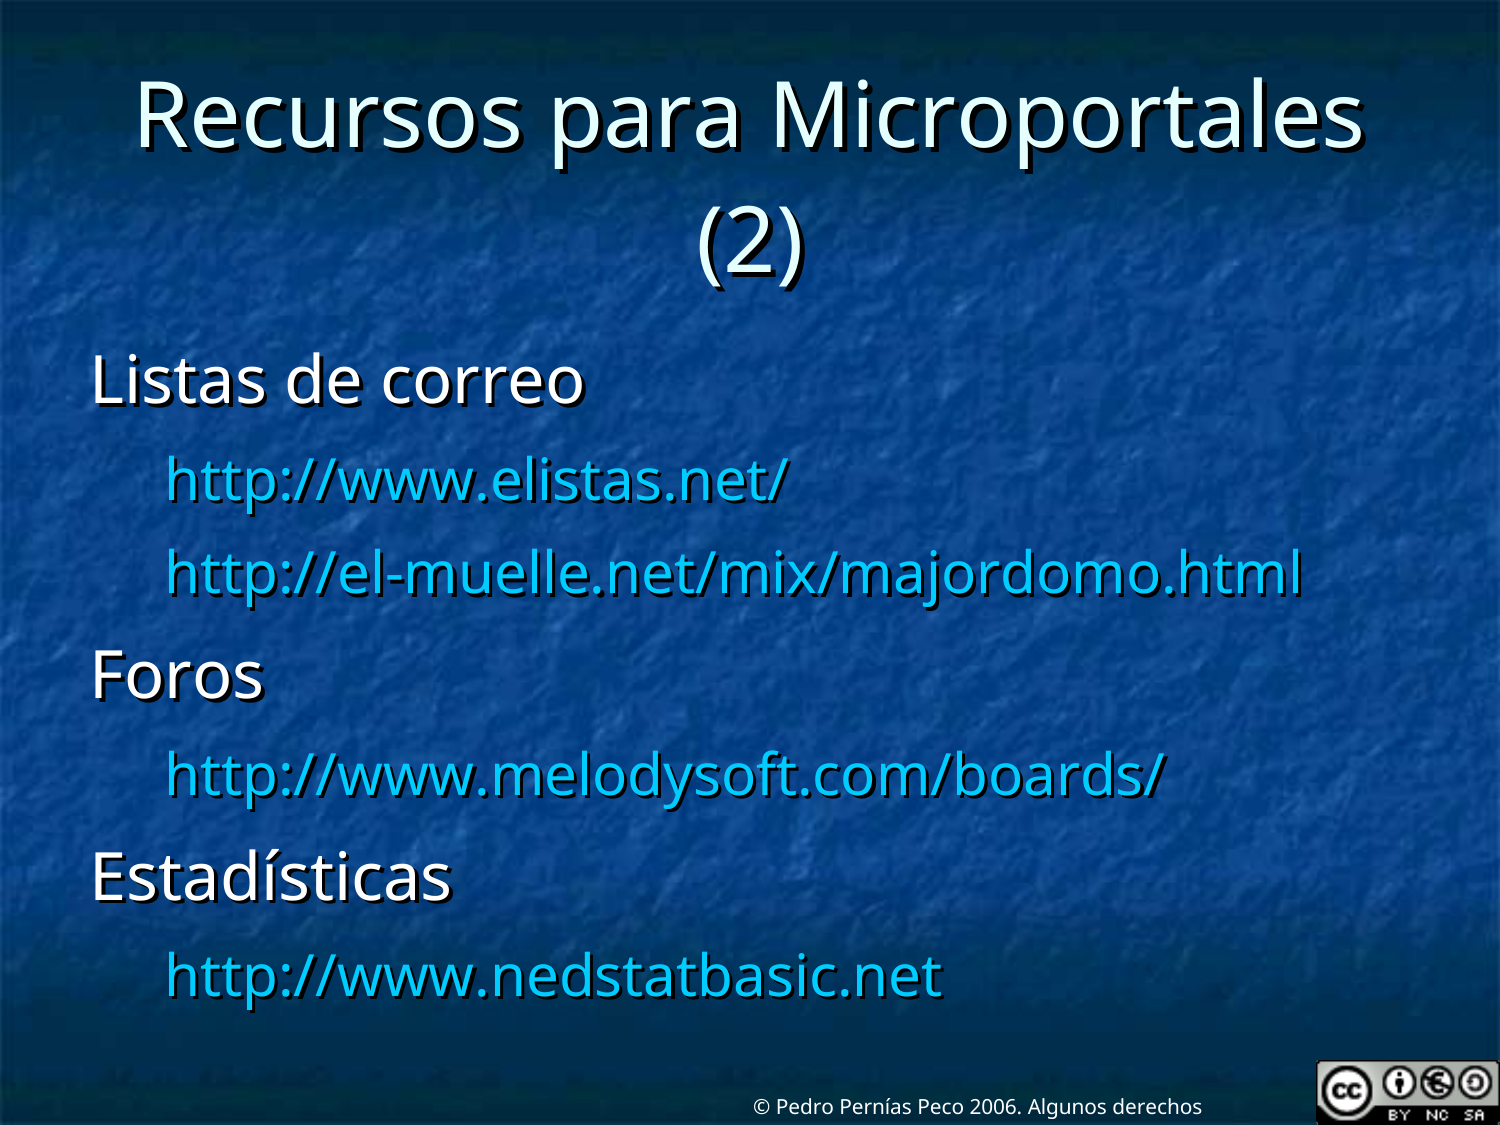

# Recursos para Microportales (2)
Listas de correo
http://www.elistas.net/
http://el-muelle.net/mix/majordomo.html
Foros
http://www.melodysoft.com/boards/
Estadísticas
http://www.nedstatbasic.net